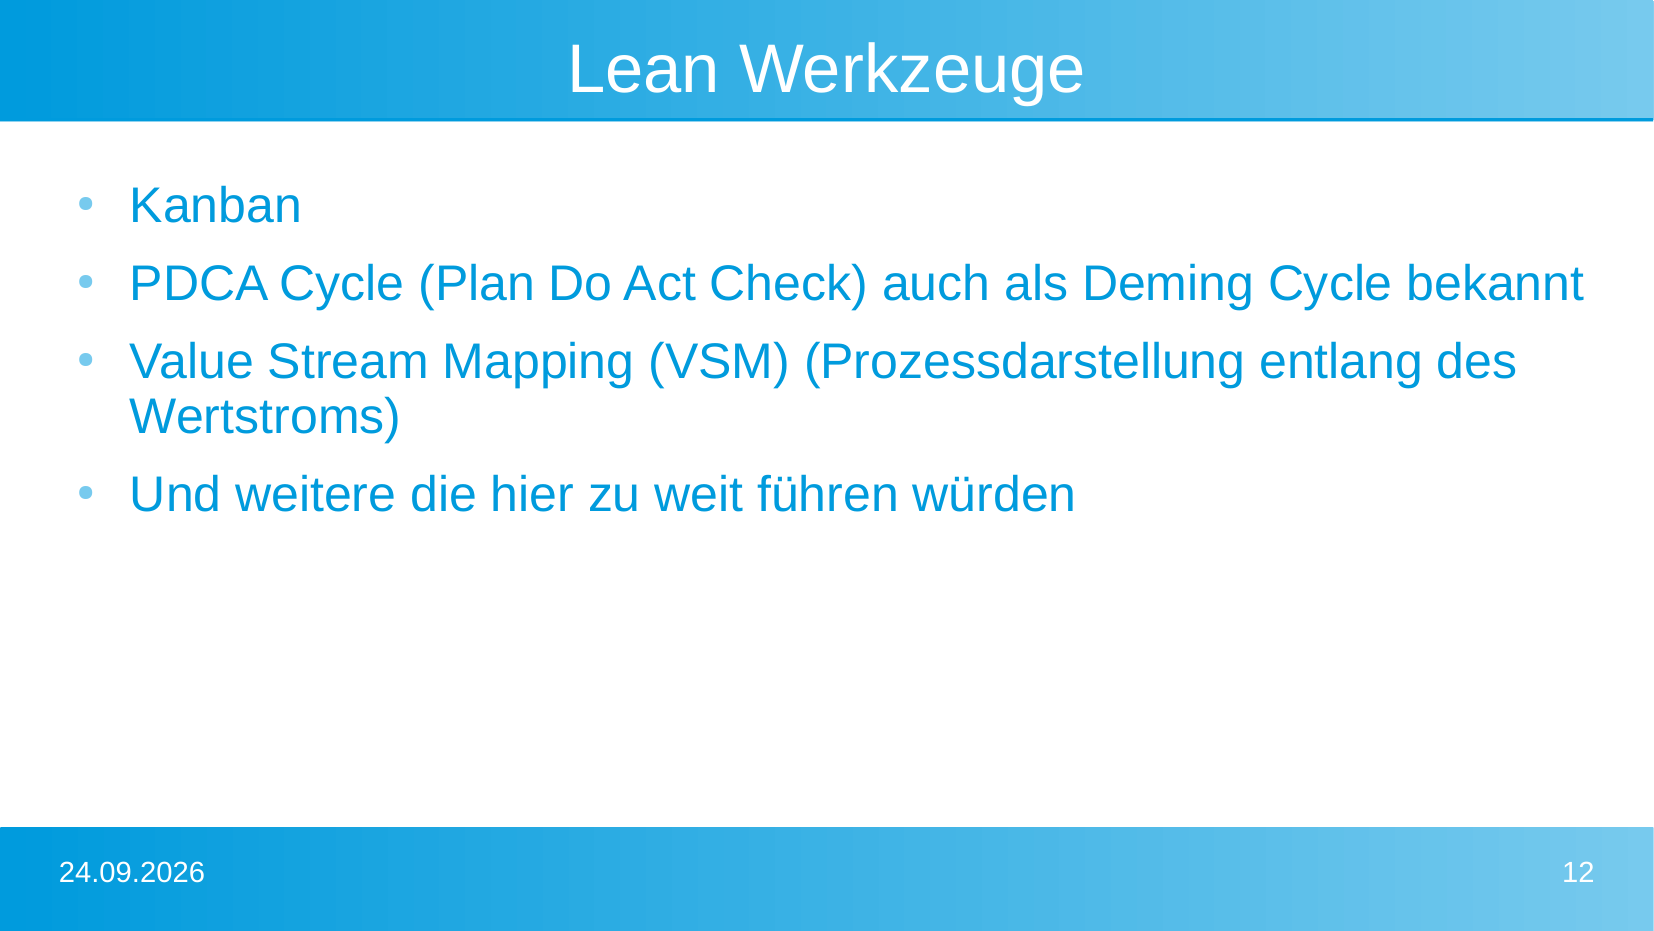

# Lean Werkzeuge
Kanban
PDCA Cycle (Plan Do Act Check) auch als Deming Cycle bekannt
Value Stream Mapping (VSM) (Prozessdarstellung entlang des Wertstroms)
Und weitere die hier zu weit führen würden
12